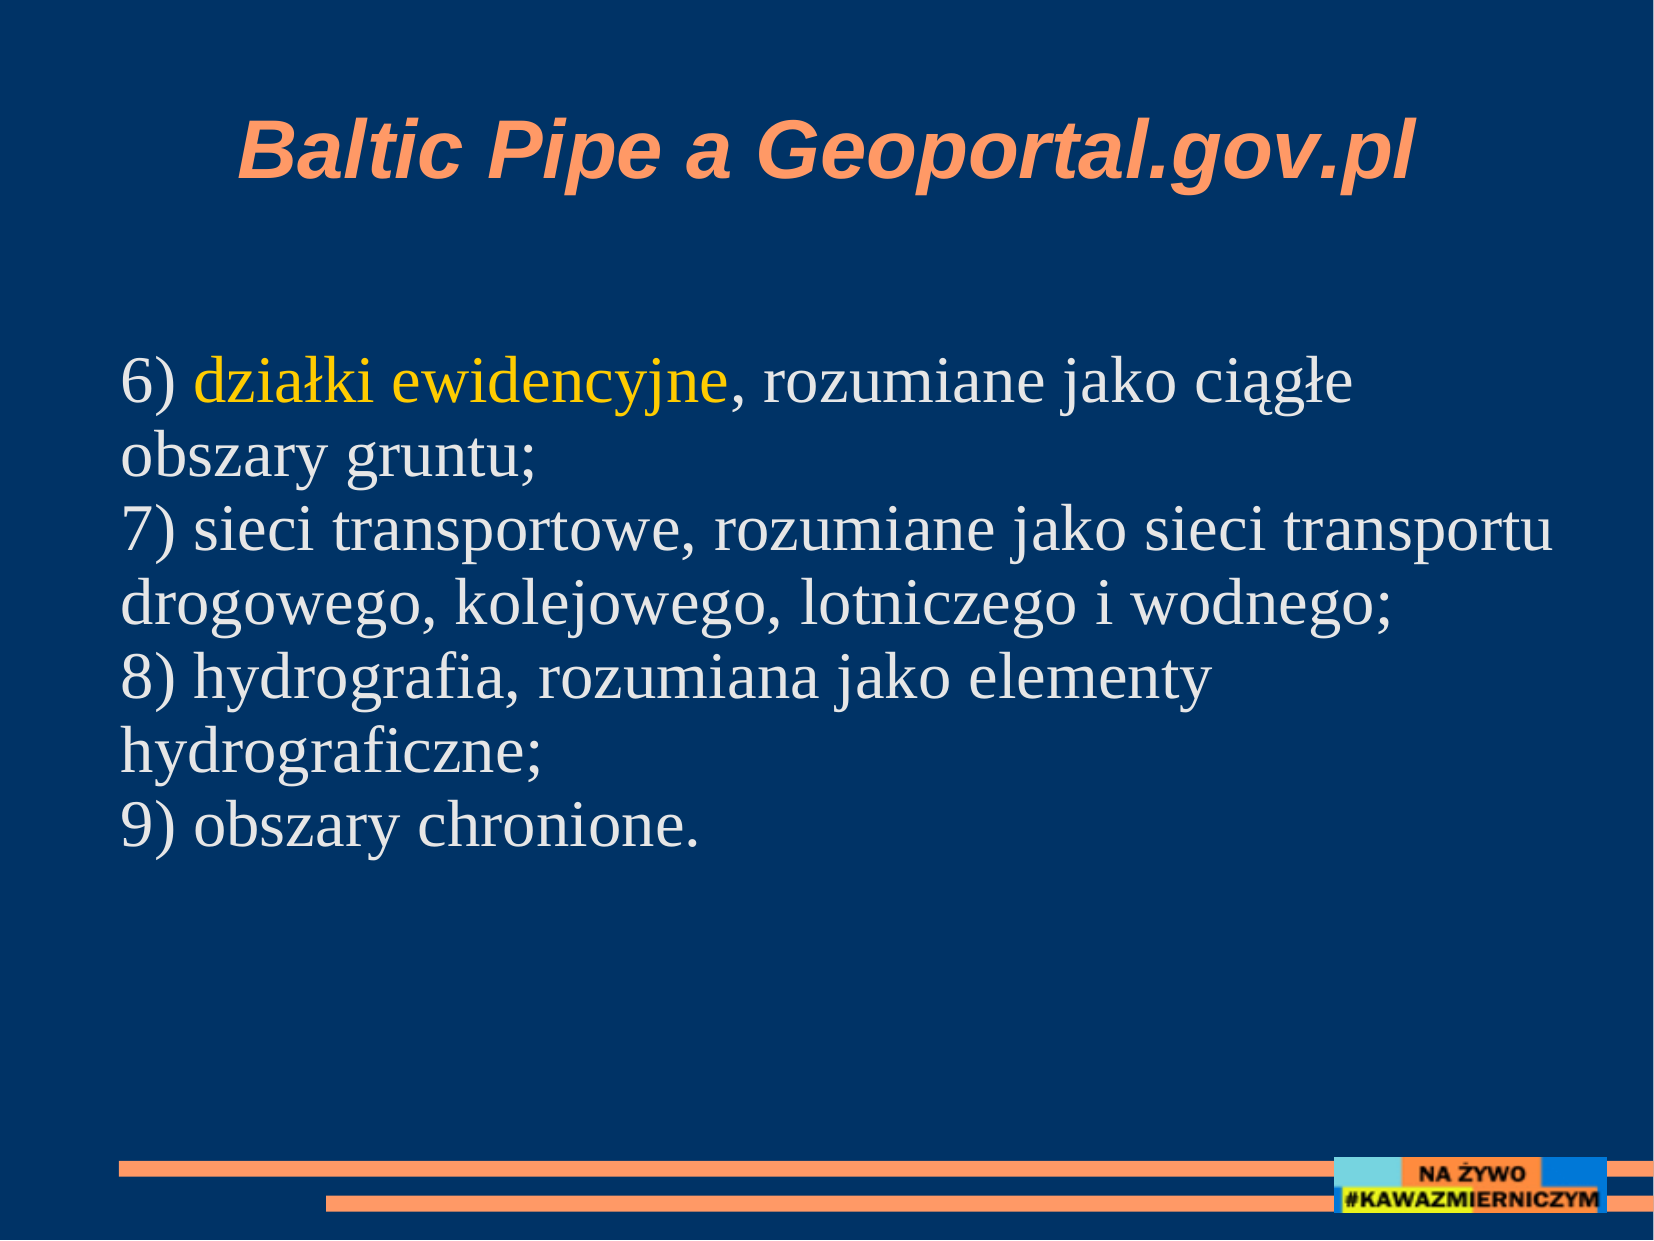

# Baltic Pipe a Geoportal.gov.pl
6) działki ewidencyjne, rozumiane jako ciągłe obszary gruntu;
7) sieci transportowe, rozumiane jako sieci transportu drogowego, kolejowego, lotniczego i wodnego;
8) hydrografia, rozumiana jako elementy hydrograficzne;
9) obszary chronione.